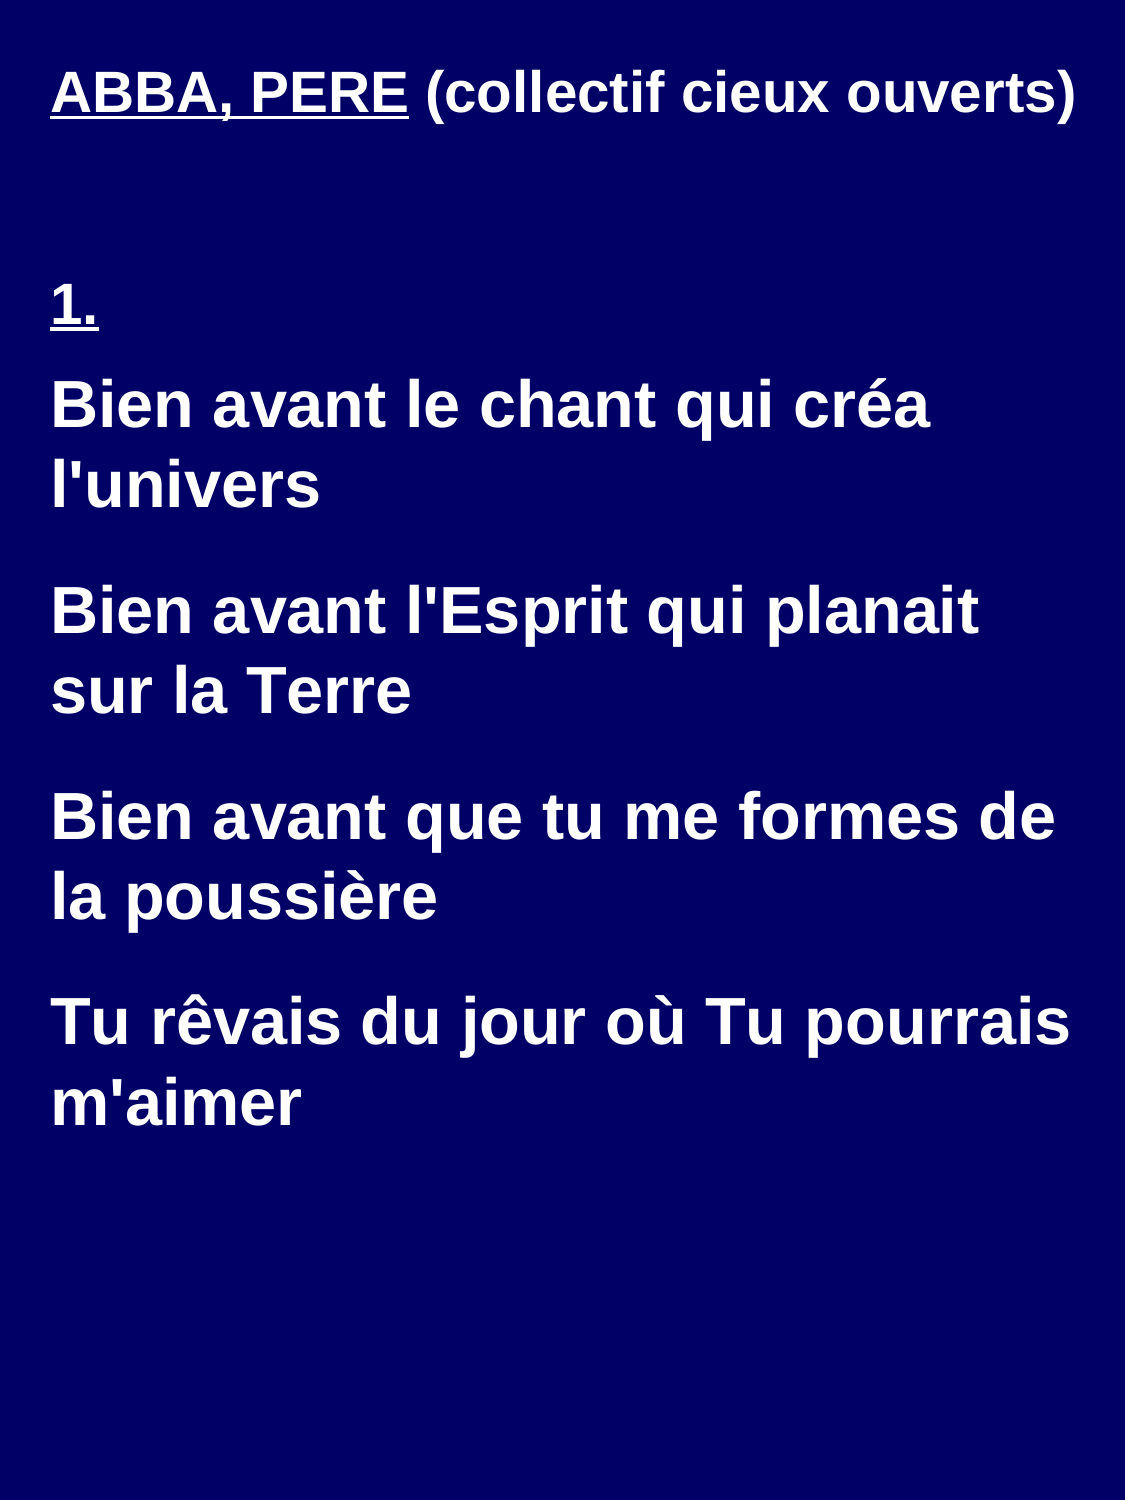

ABBA, PERE (collectif cieux ouverts)
1.
Bien avant le chant qui créa l'univers
Bien avant l'Esprit qui planait sur la Terre
Bien avant que tu me formes de la poussière
Tu rêvais du jour où Tu pourrais m'aimer